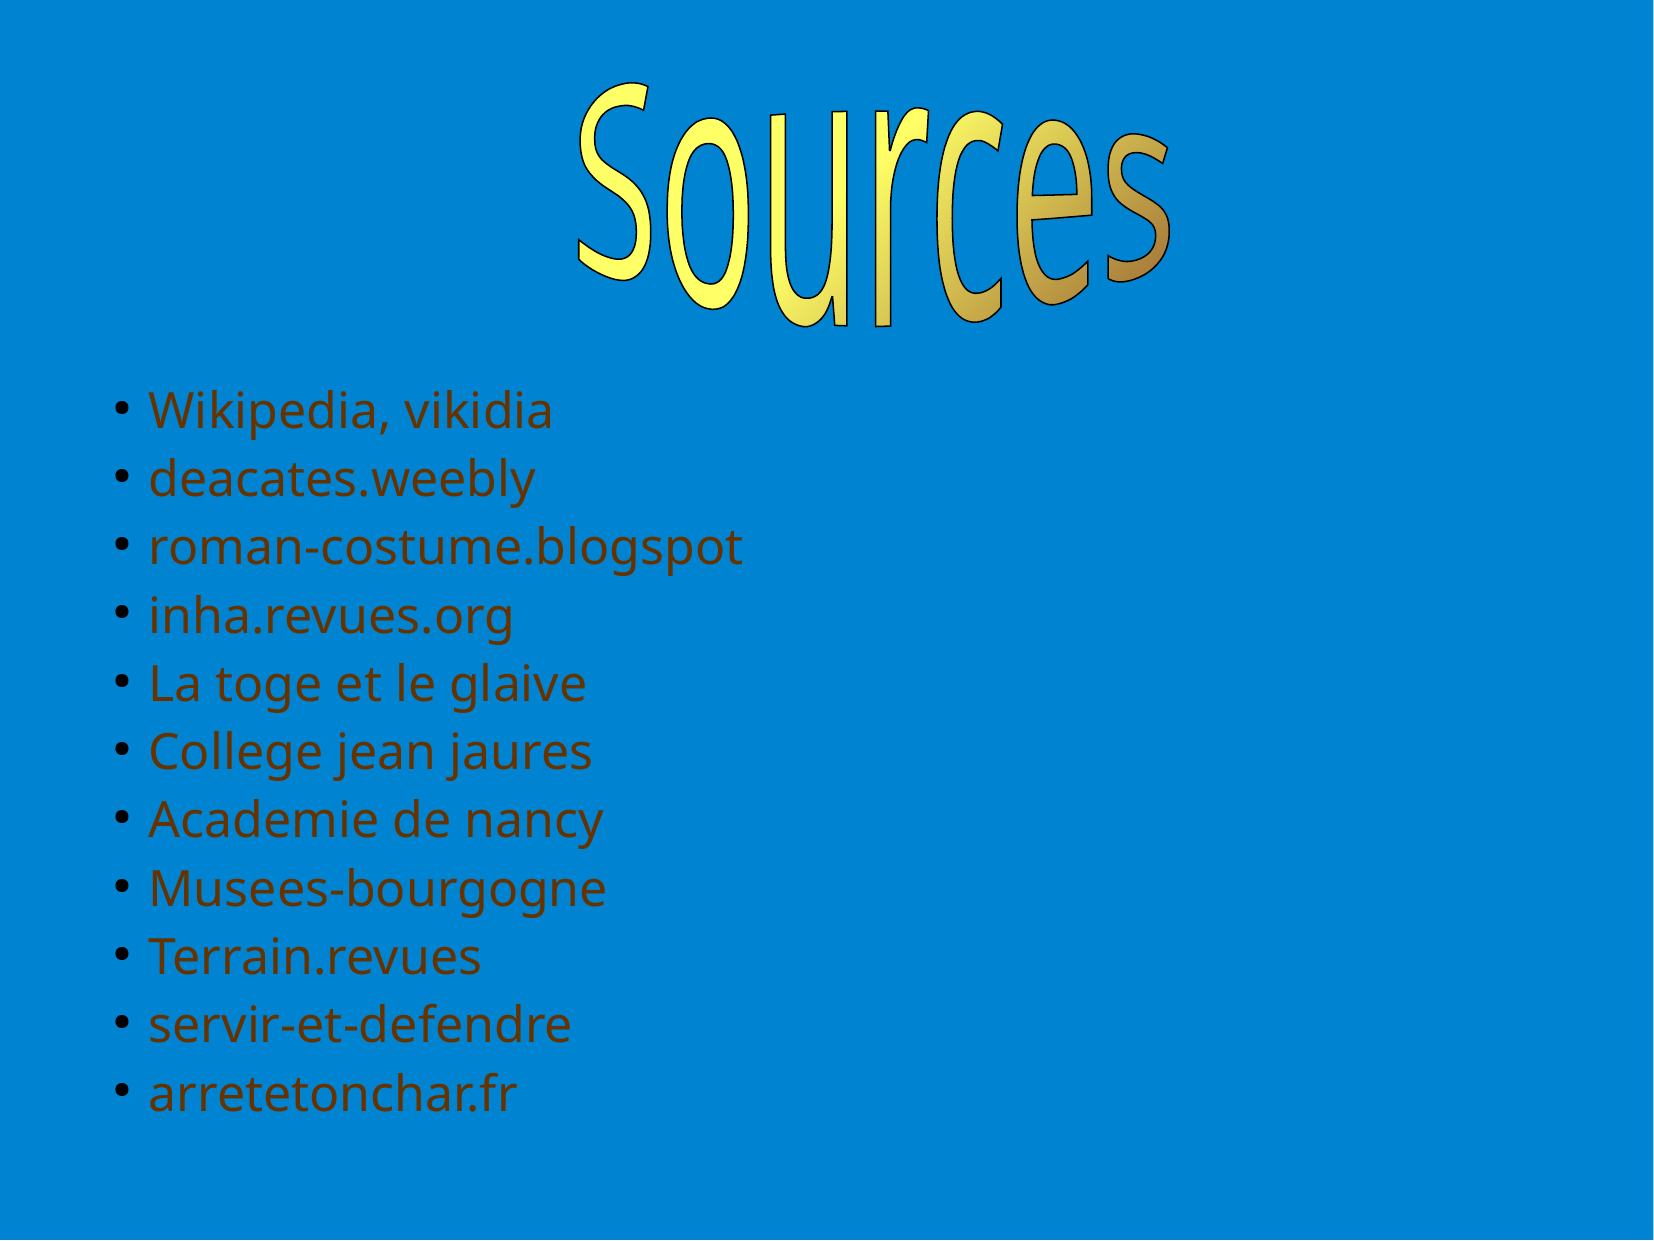

Sources
Wikipedia, vikidia
deacates.weebly
roman-costume.blogspot
inha.revues.org
La toge et le glaive
College jean jaures
Academie de nancy
Musees-bourgogne
Terrain.revues
servir-et-defendre
arretetonchar.fr